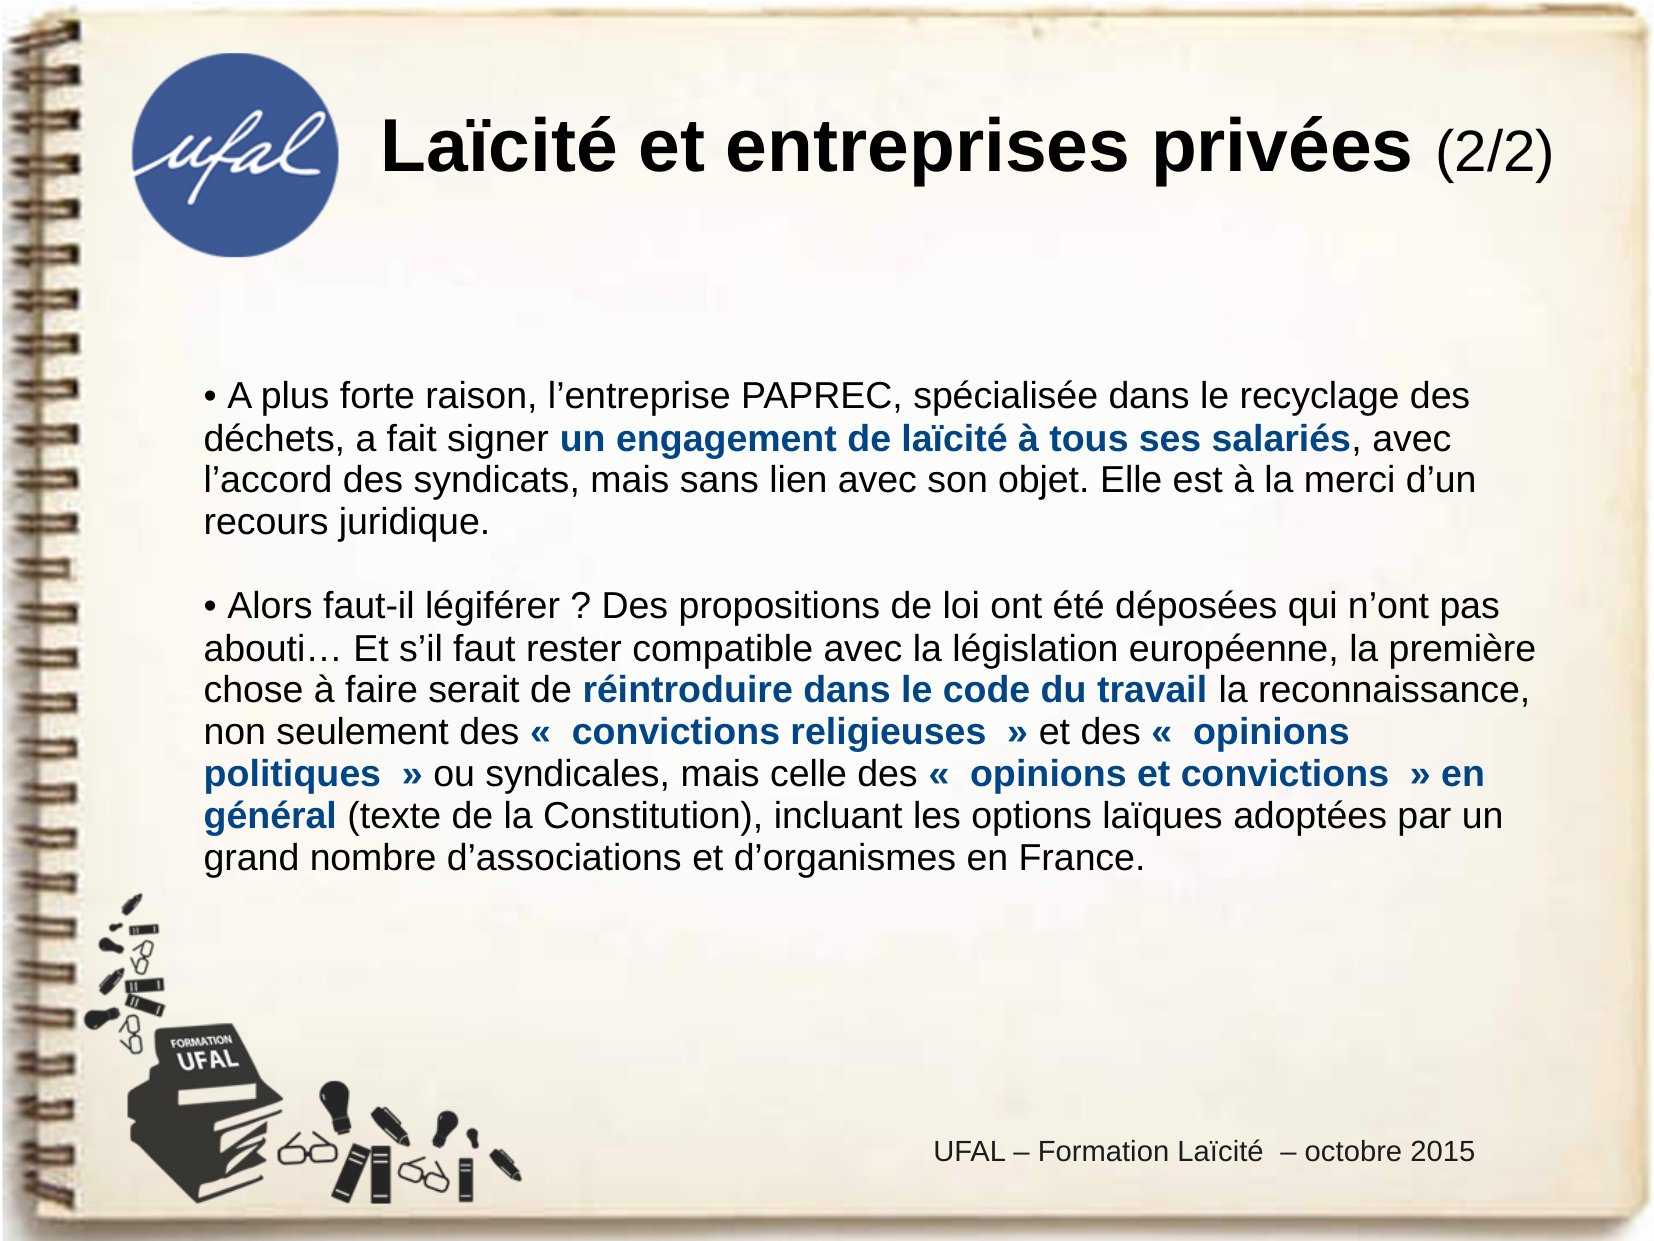

Laïcité et entreprises privées (2/2)
• A plus forte raison, l’entreprise PAPREC, spécialisée dans le recyclage des déchets, a fait signer un engagement de laïcité à tous ses salariés, avec l’accord des syndicats, mais sans lien avec son objet. Elle est à la merci d’un recours juridique.
• Alors faut-il légiférer ? Des propositions de loi ont été déposées qui n’ont pas abouti… Et s’il faut rester compatible avec la législation européenne, la première chose à faire serait de réintroduire dans le code du travail la reconnaissance, non seulement des «  convictions religieuses  » et des «  opinions politiques  » ou syndicales, mais celle des «  opinions et convictions  » en général (texte de la Constitution), incluant les options laïques adoptées par un grand nombre d’associations et d’organismes en France.
UFAL – Formation Laïcité – octobre 2015